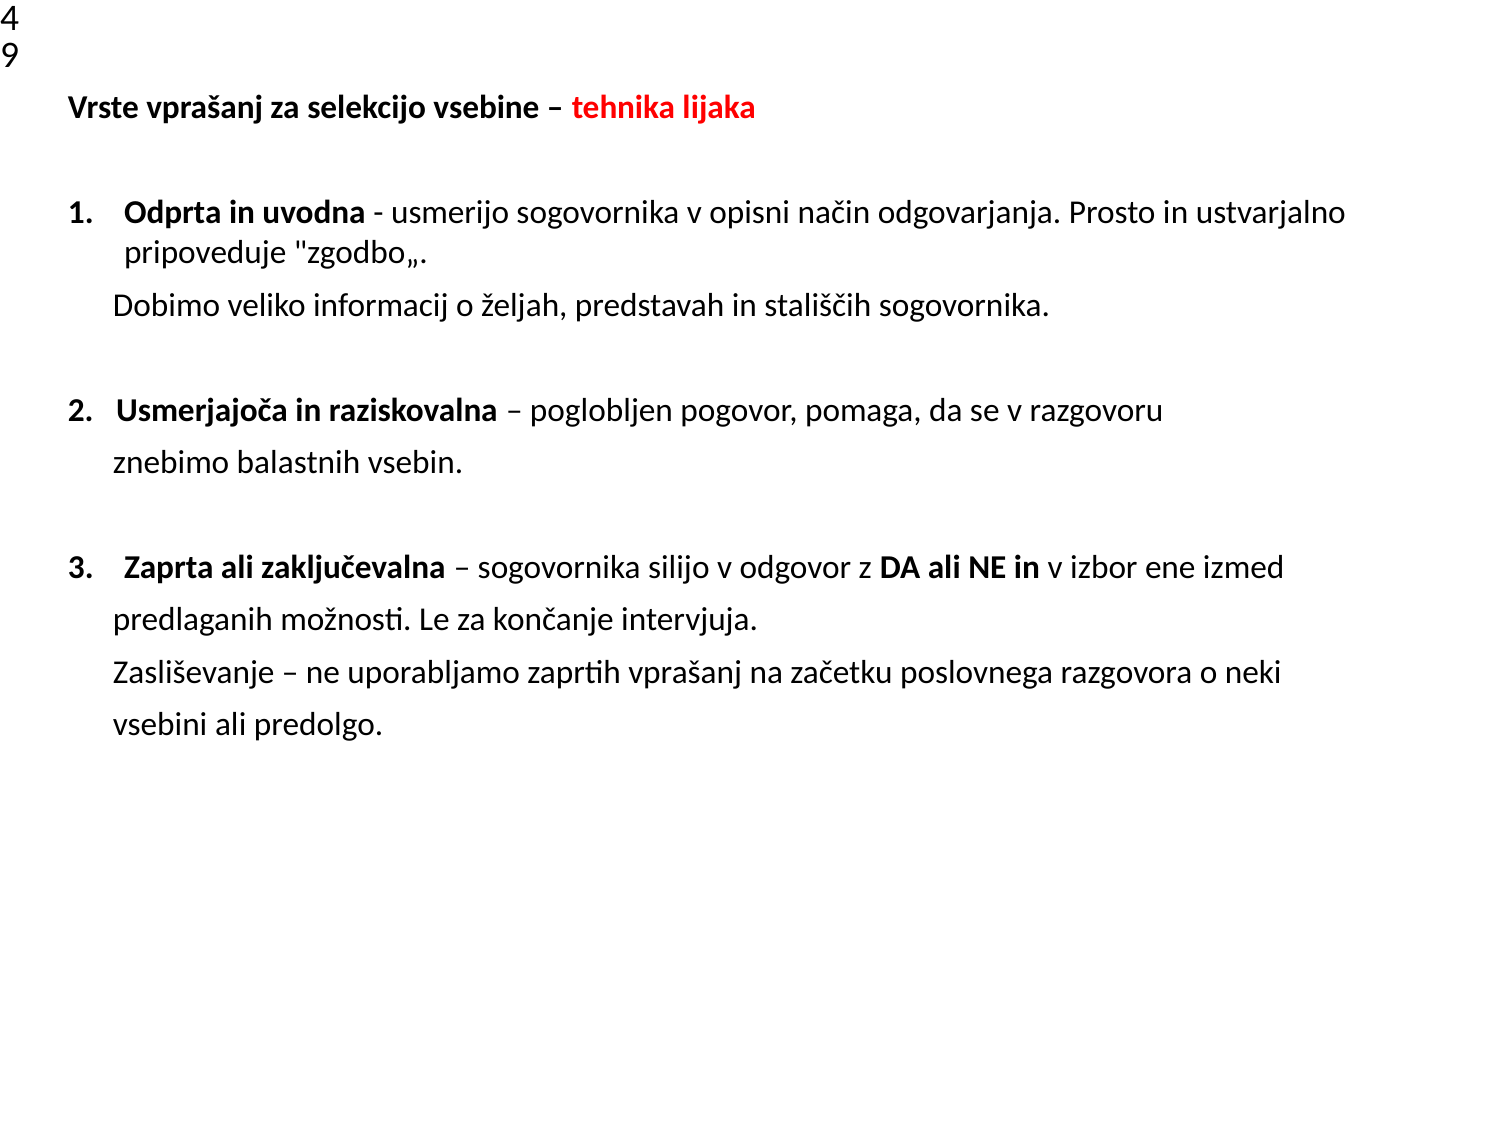

Vrste vprašanj za selekcijo vsebine – tehnika lijaka
Odprta in uvodna - usmerijo sogovornika v opisni način odgovarjanja. Prosto in ustvarjalno pripoveduje "zgodbo„.
 Dobimo veliko informacij o željah, predstavah in stališčih sogovornika.
2. Usmerjajoča in raziskovalna – poglobljen pogovor, pomaga, da se v razgovoru
 znebimo balastnih vsebin.
Zaprta ali zaključevalna – sogovornika silijo v odgovor z DA ali NE in v izbor ene izmed
 predlaganih možnosti. Le za končanje intervjuja.
 Zasliševanje – ne uporabljamo zaprtih vprašanj na začetku poslovnega razgovora o neki
 vsebini ali predolgo.